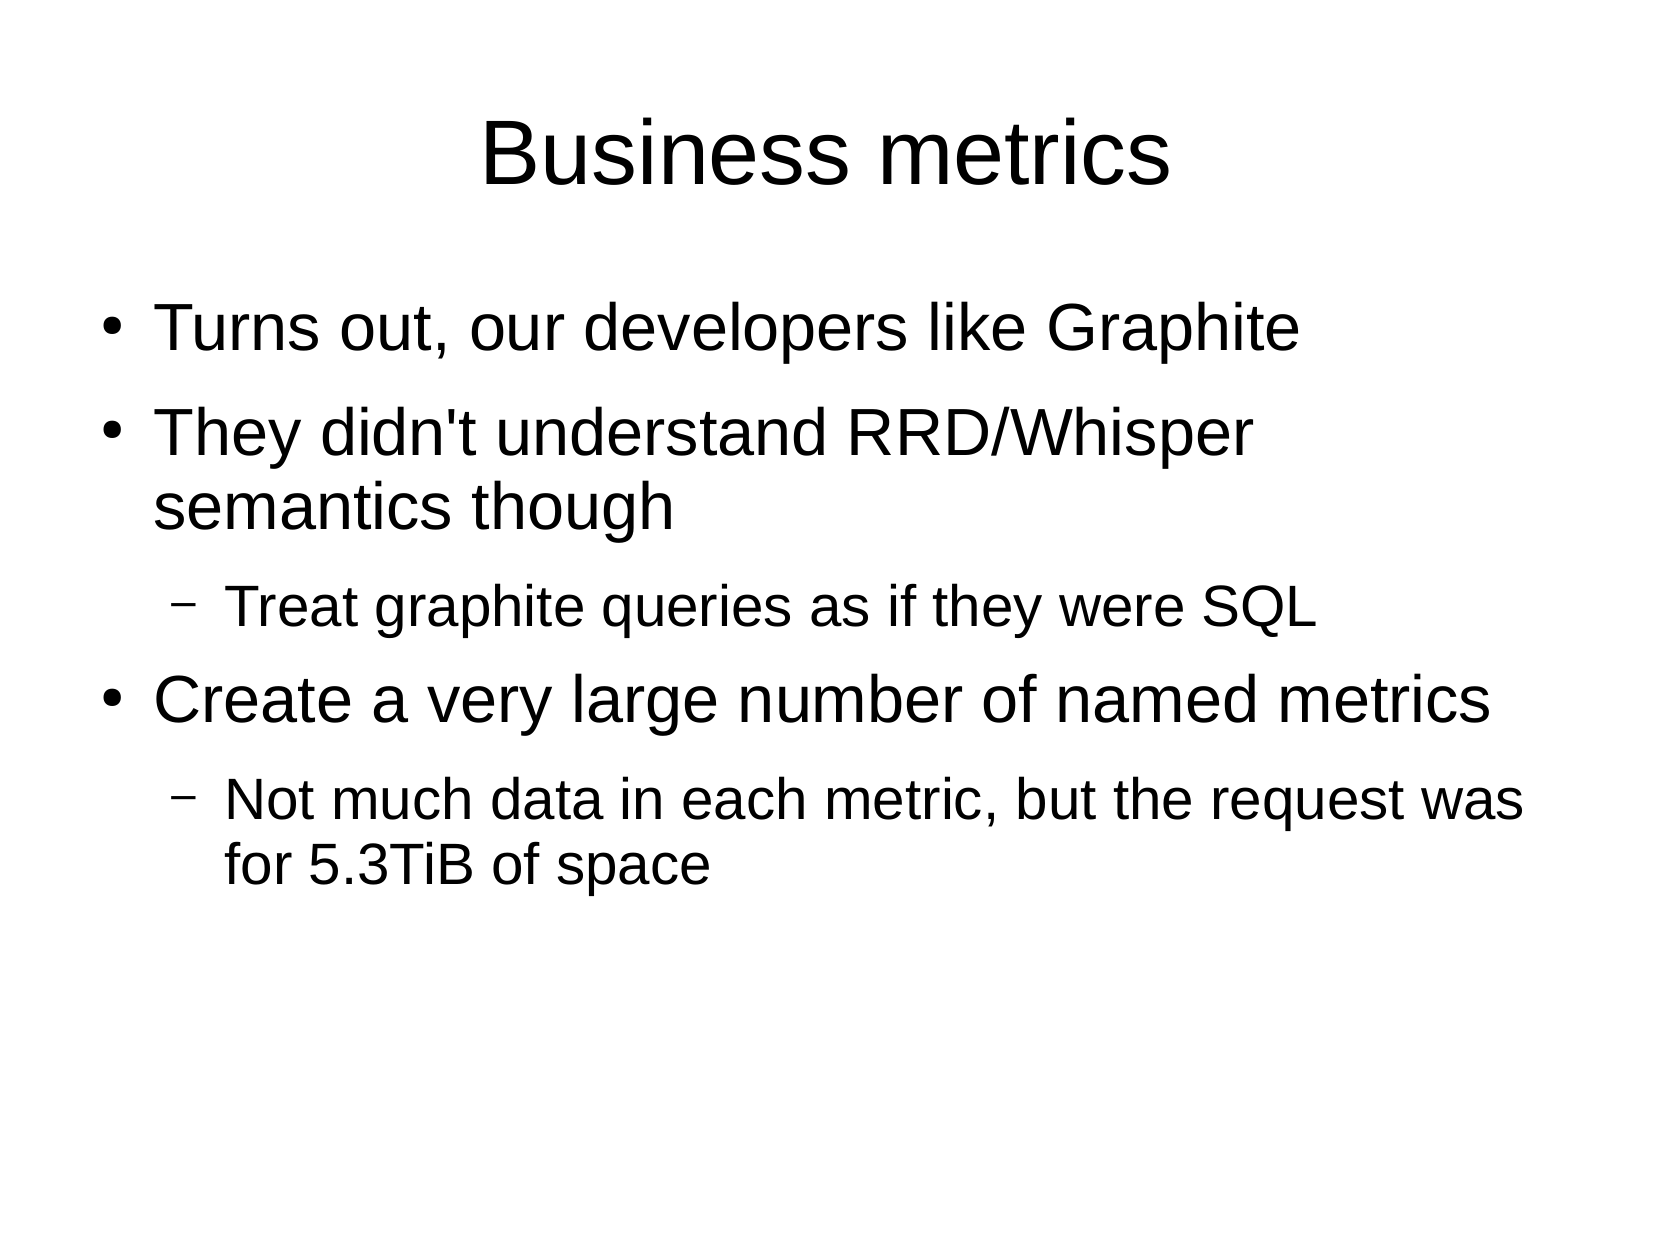

# Business metrics
Turns out, our developers like Graphite
They didn't understand RRD/Whisper semantics though
Treat graphite queries as if they were SQL
Create a very large number of named metrics
Not much data in each metric, but the request was for 5.3TiB of space